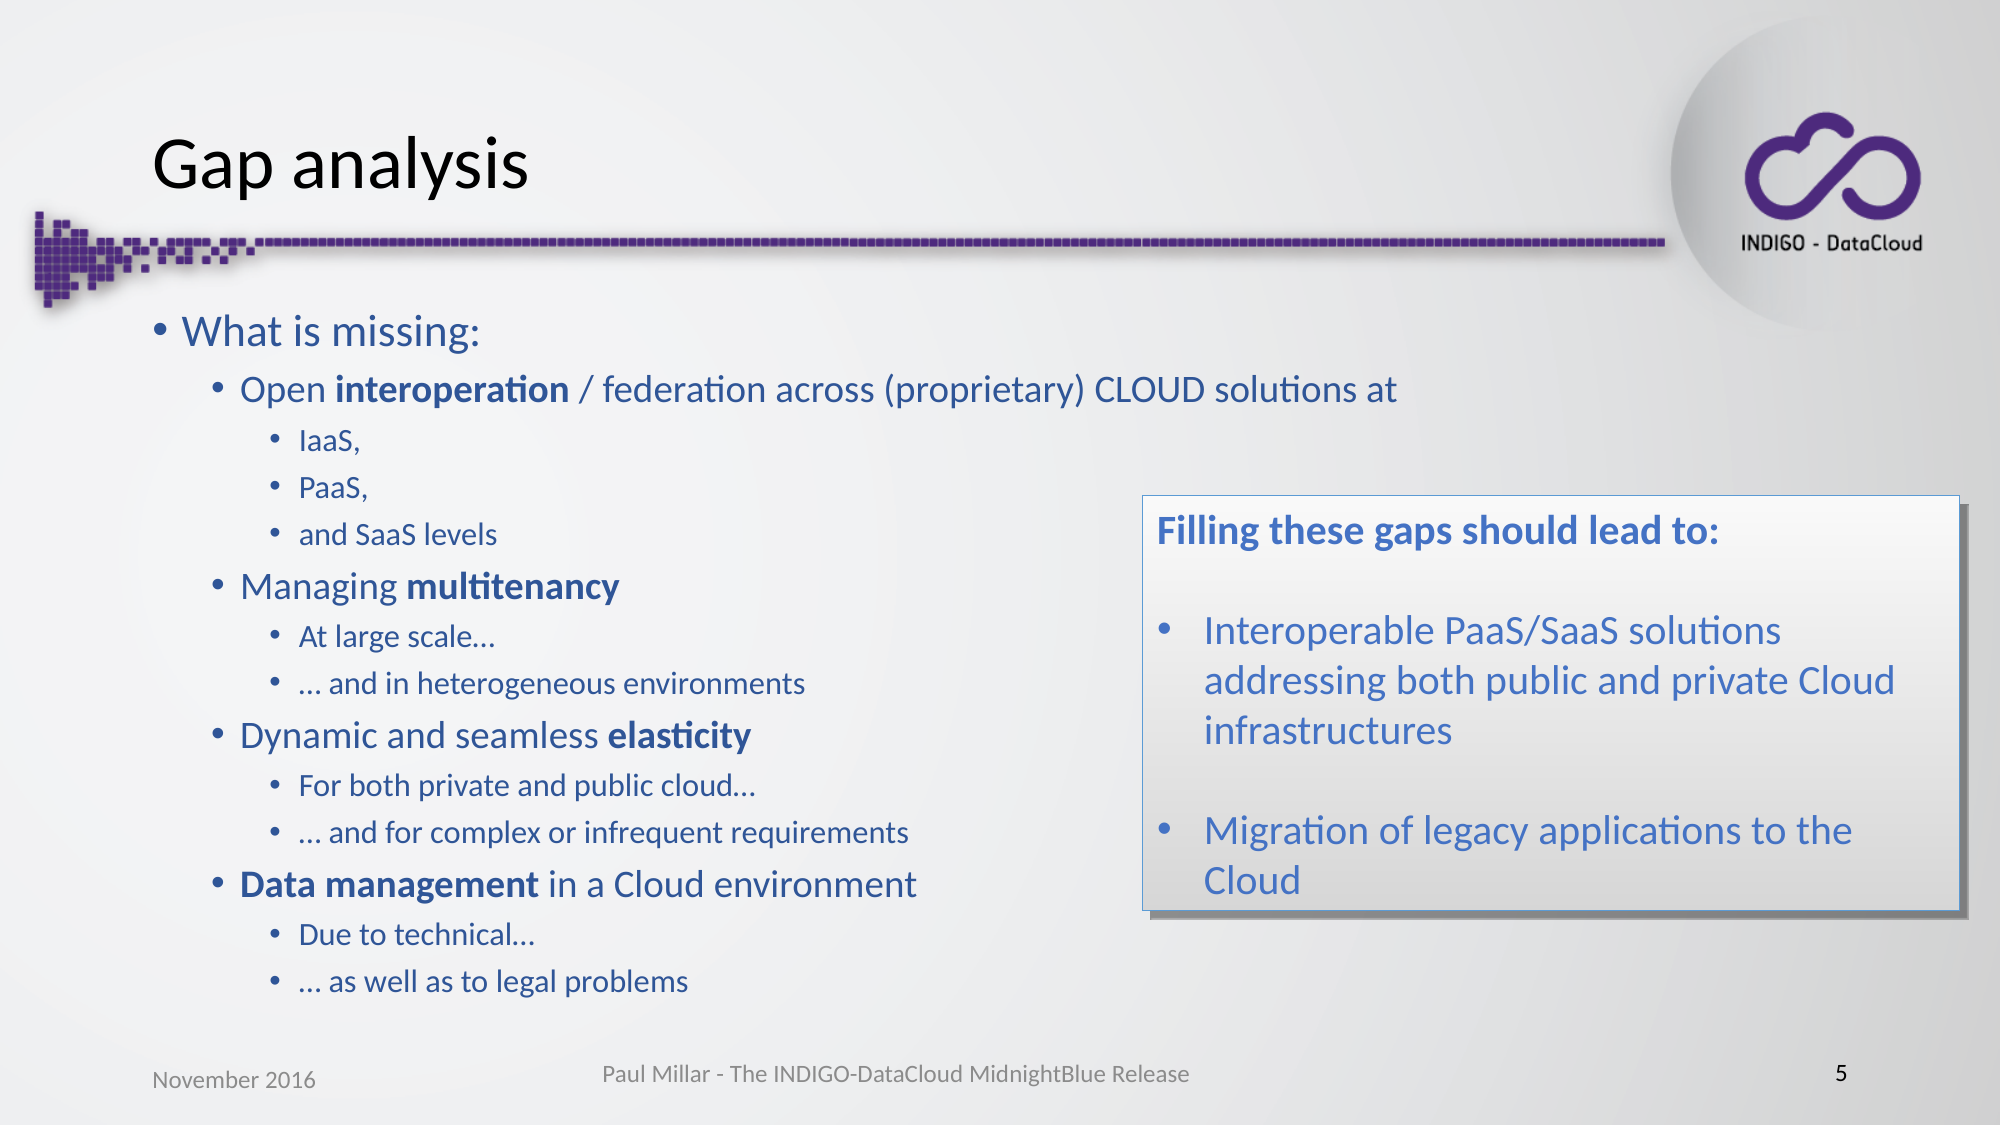

# Gap analysis
What is missing:
Open interoperation / federation across (proprietary) CLOUD solutions at
IaaS,
PaaS,
and SaaS levels
Managing multitenancy
At large scale…
… and in heterogeneous environments
Dynamic and seamless elasticity
For both private and public cloud…
… and for complex or infrequent requirements
Data management in a Cloud environment
Due to technical…
… as well as to legal problems
Filling these gaps should lead to:
Interoperable PaaS/SaaS solutions addressing both public and private Cloud infrastructures
Migration of legacy applications to the Cloud
5
Paul Millar - The INDIGO-DataCloud MidnightBlue Release
November 2016